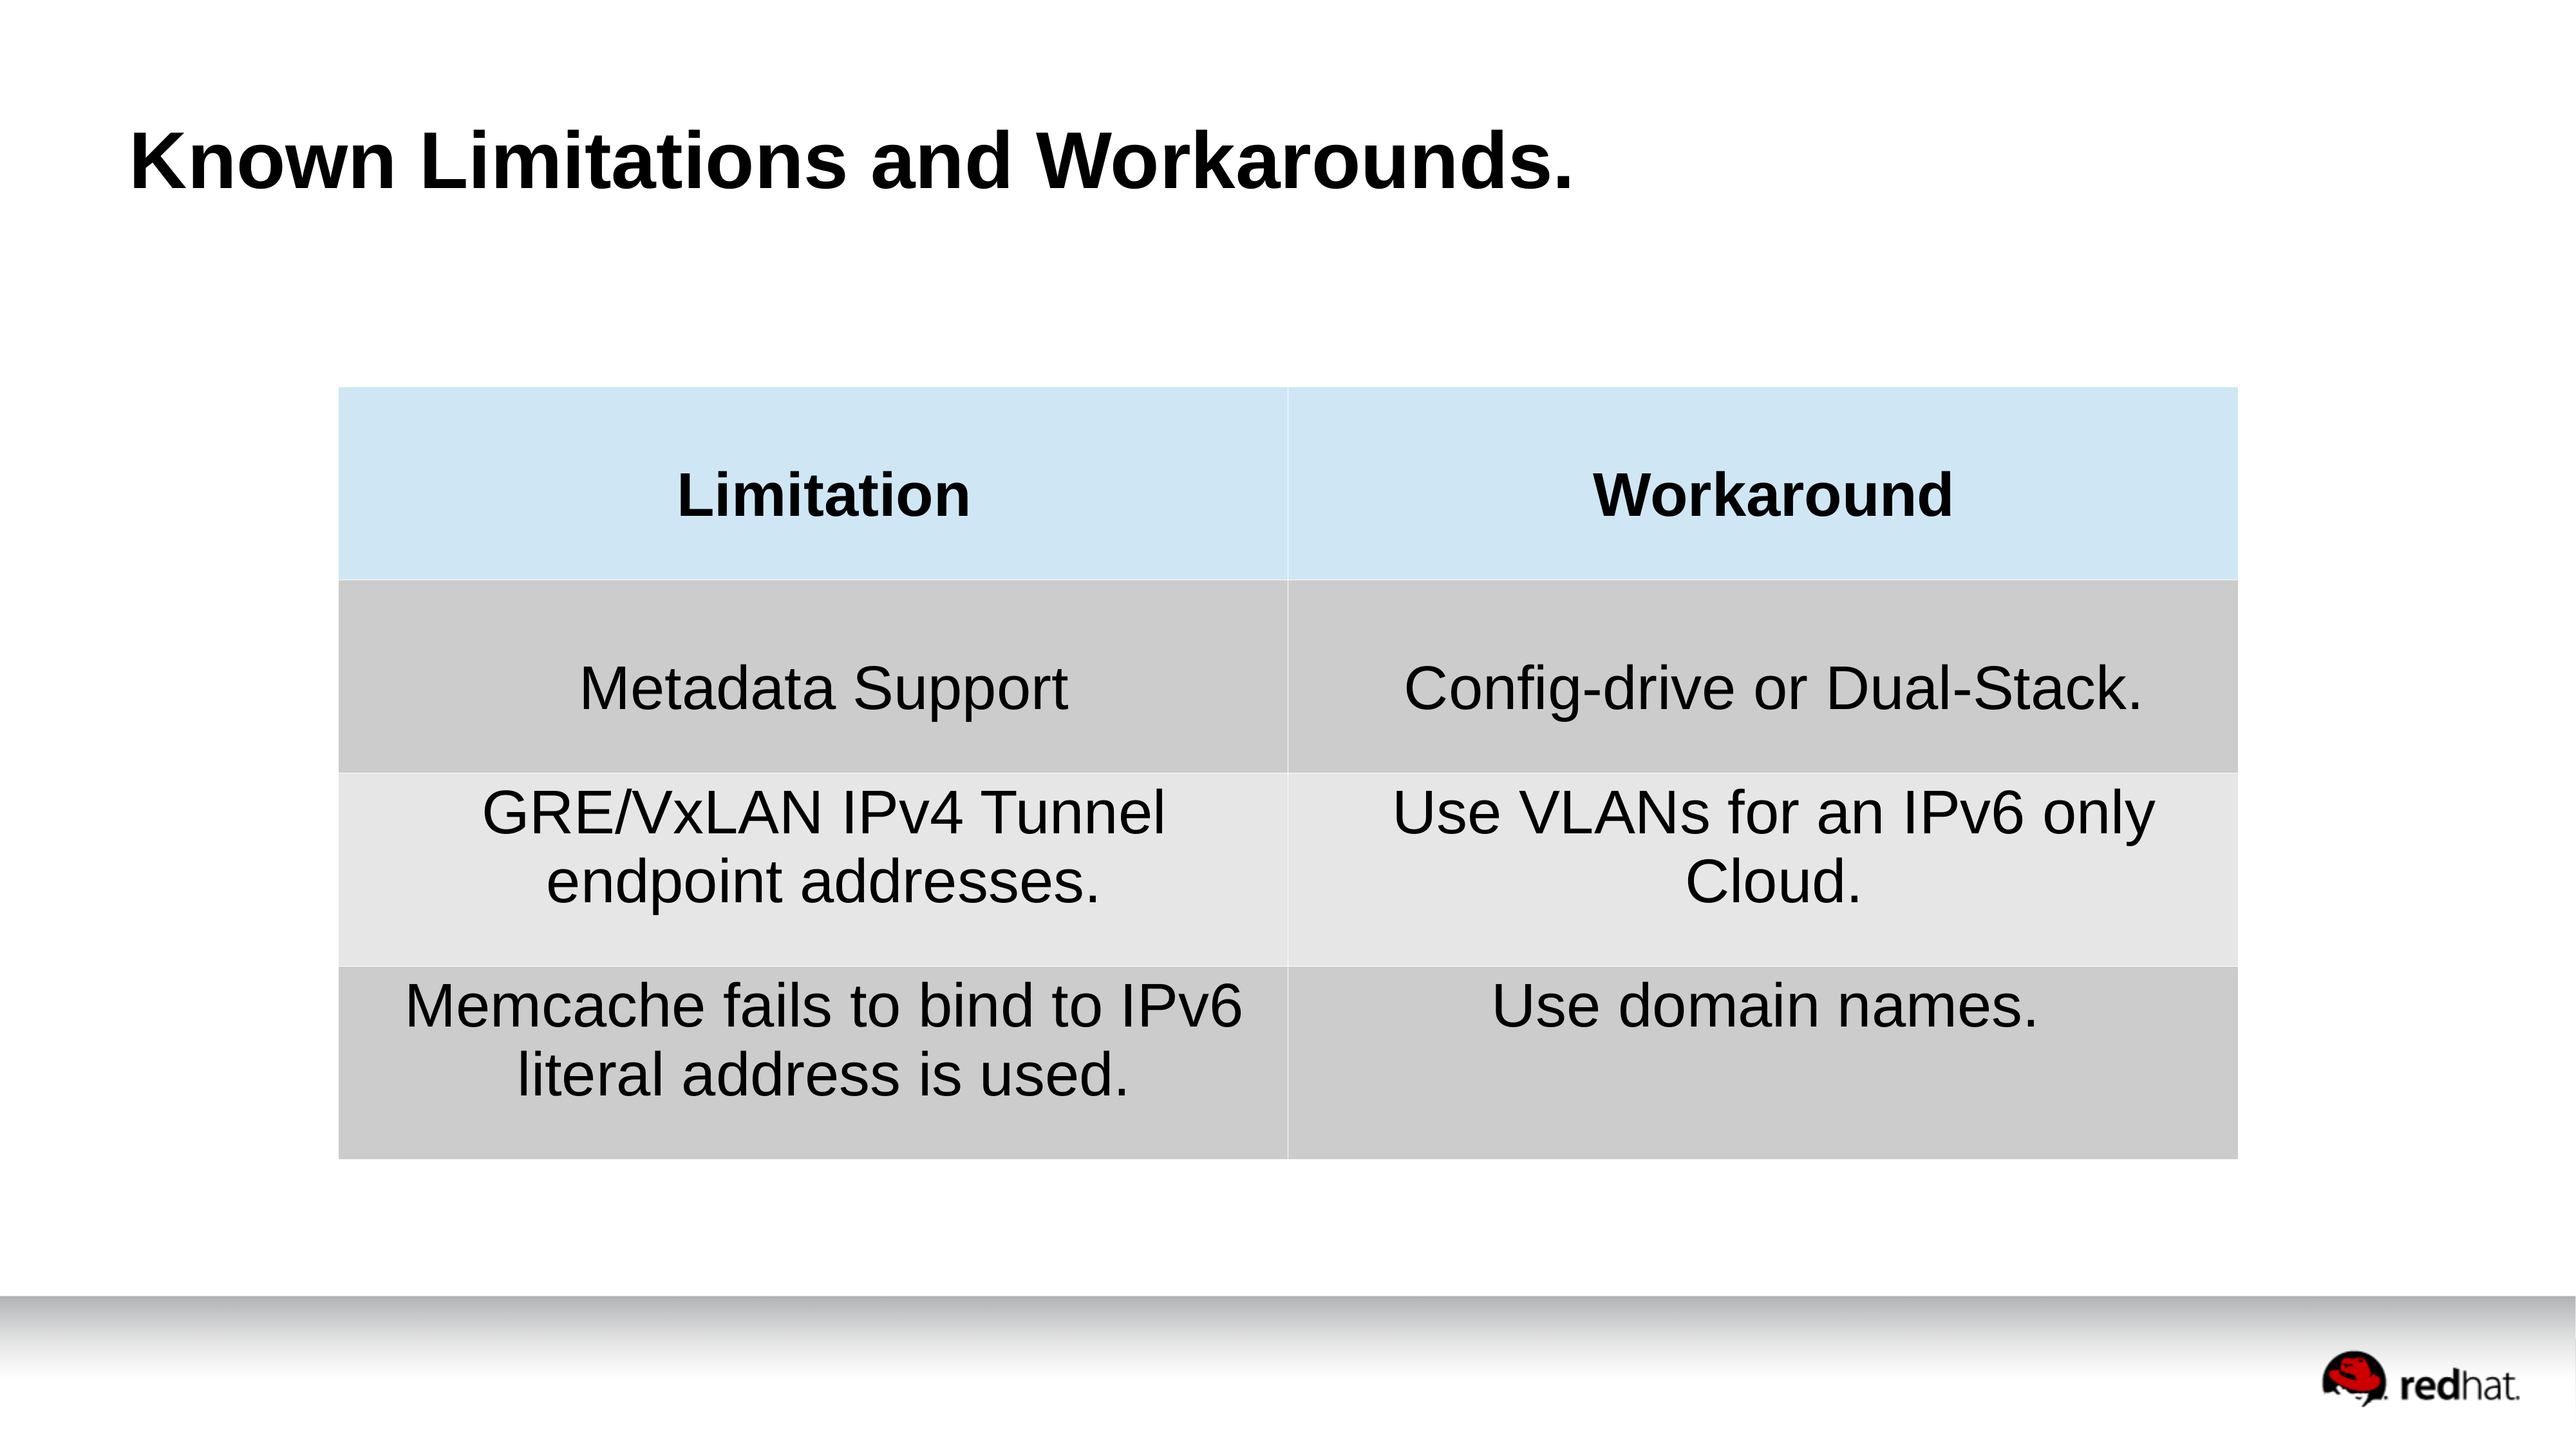

# Known Limitations and Workarounds.
| Limitation | Workaround |
| --- | --- |
| Metadata Support | Config-drive or Dual-Stack. |
| GRE/VxLAN IPv4 Tunnel endpoint addresses. | Use VLANs for an IPv6 only Cloud. |
| Memcache fails to bind to IPv6 literal address is used. | Use domain names. |